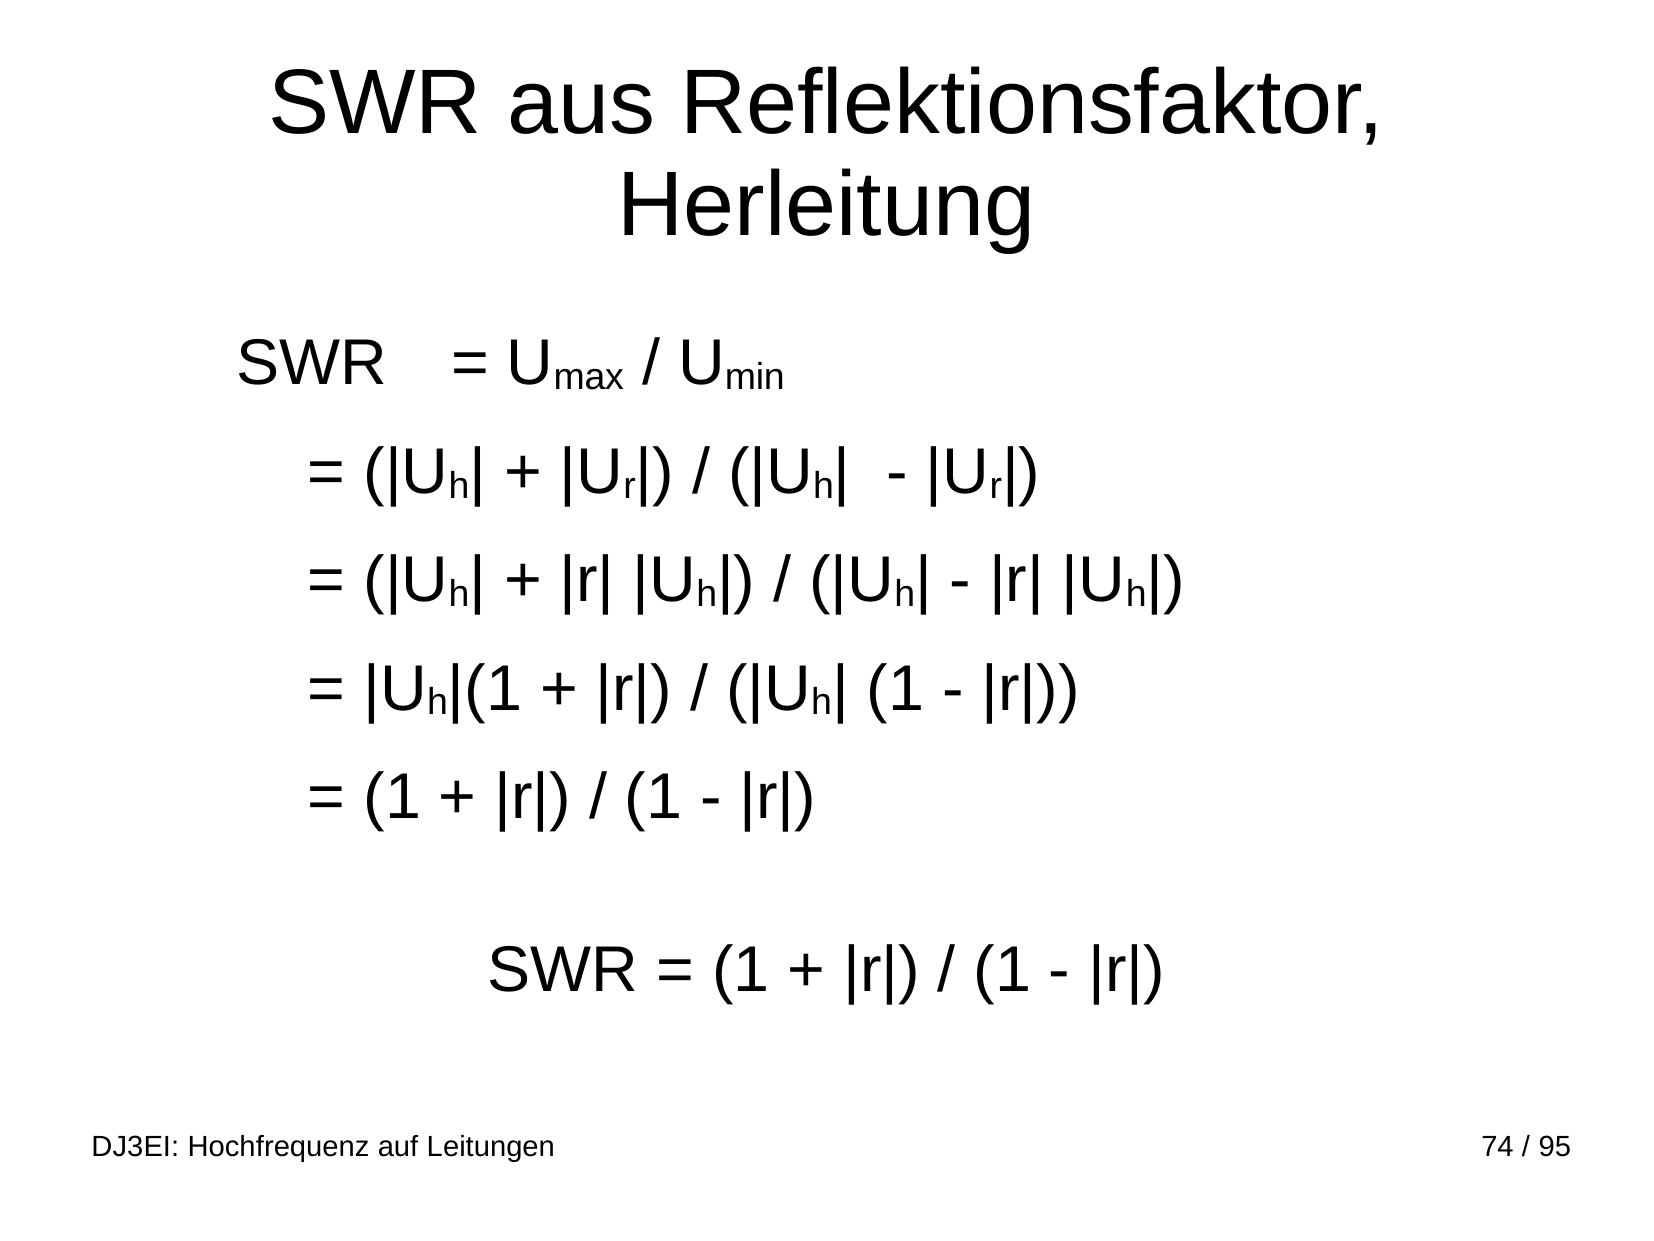

# SWR aus Reflektionsfaktor, Herleitung
SWR 	= Umax / Umin
			= (|Uh| + |Ur|) / (|Uh| - |Ur|)
			= (|Uh| + |r| |Uh|) / (|Uh| - |r| |Uh|)
			= |Uh|(1 + |r|) / (|Uh| (1 - |r|))
			= (1 + |r|) / (1 - |r|)
SWR = (1 + |r|) / (1 - |r|)